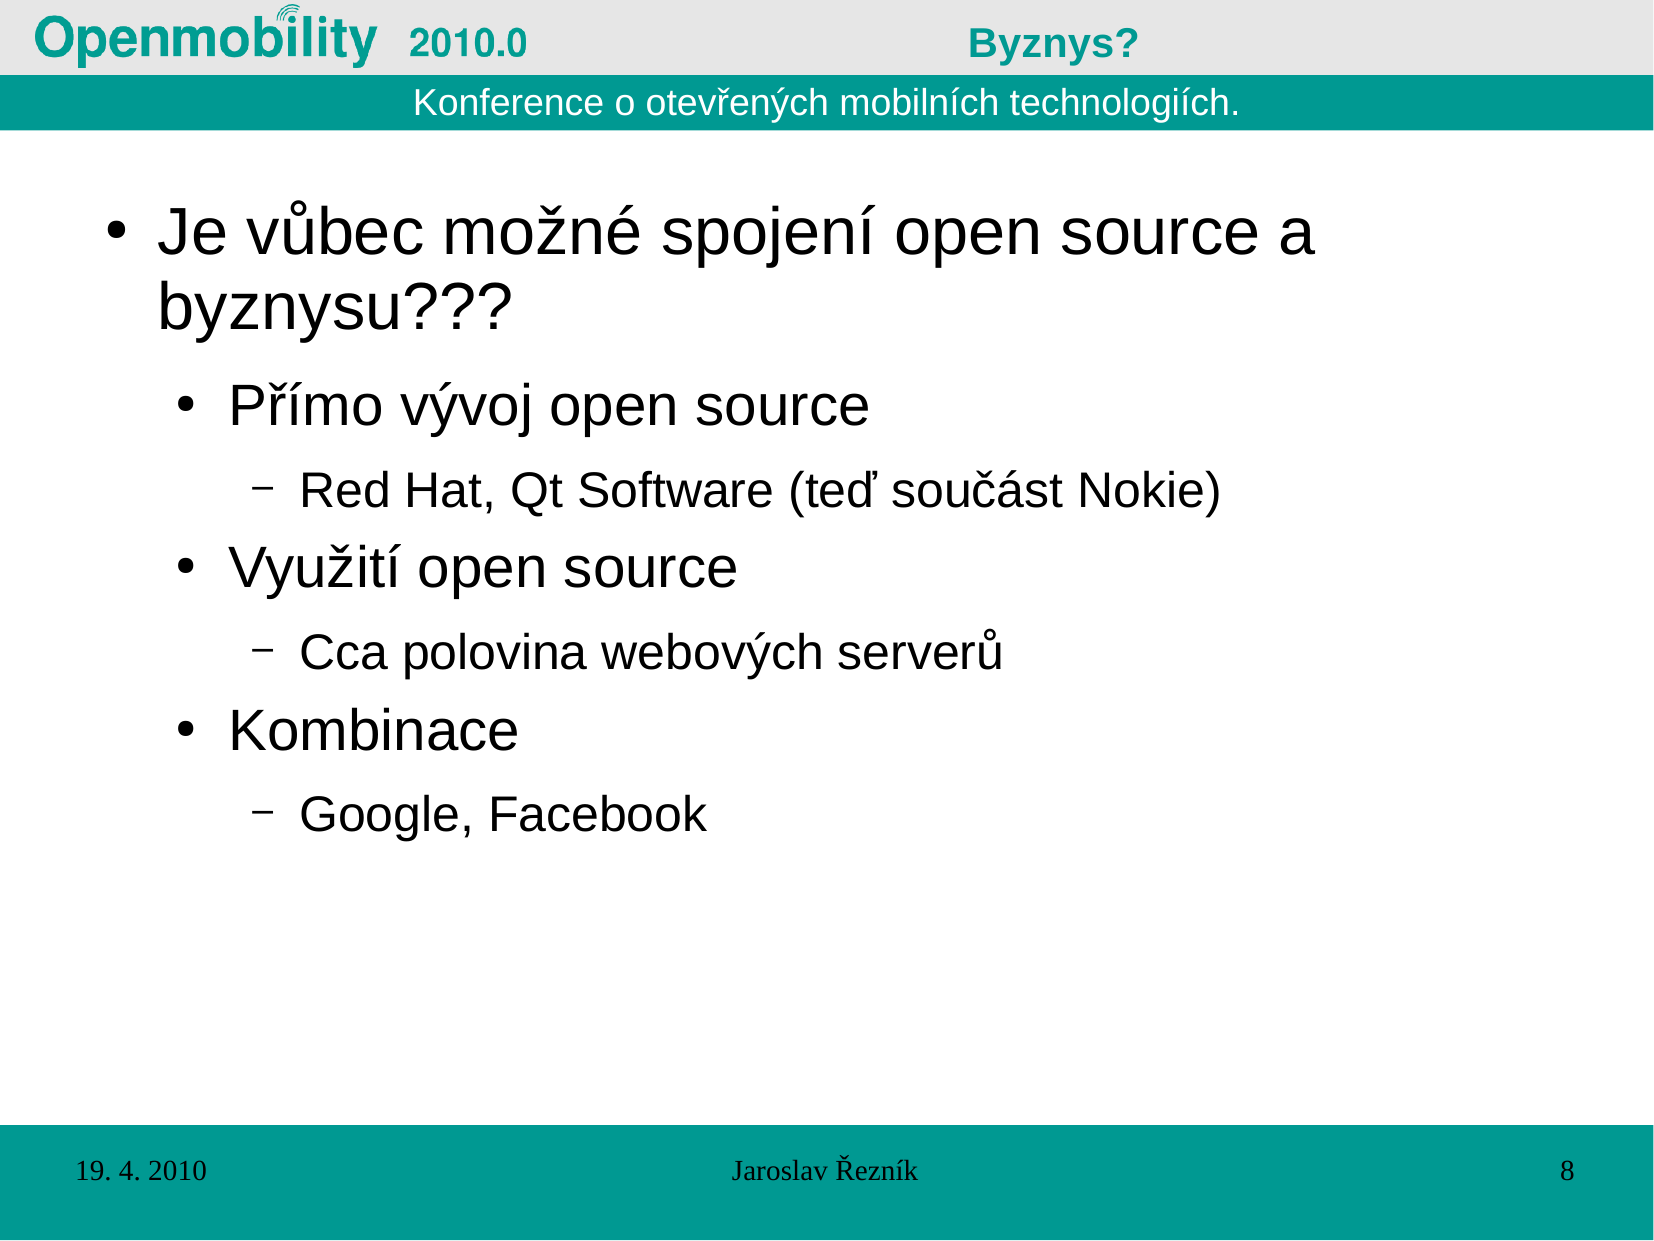

# Byznys?
Je vůbec možné spojení open source a byznysu???
Přímo vývoj open source
Red Hat, Qt Software (teď součást Nokie)
Využití open source
Cca polovina webových serverů
Kombinace
Google, Facebook
19. 4. 2010
Jaroslav Řezník
8